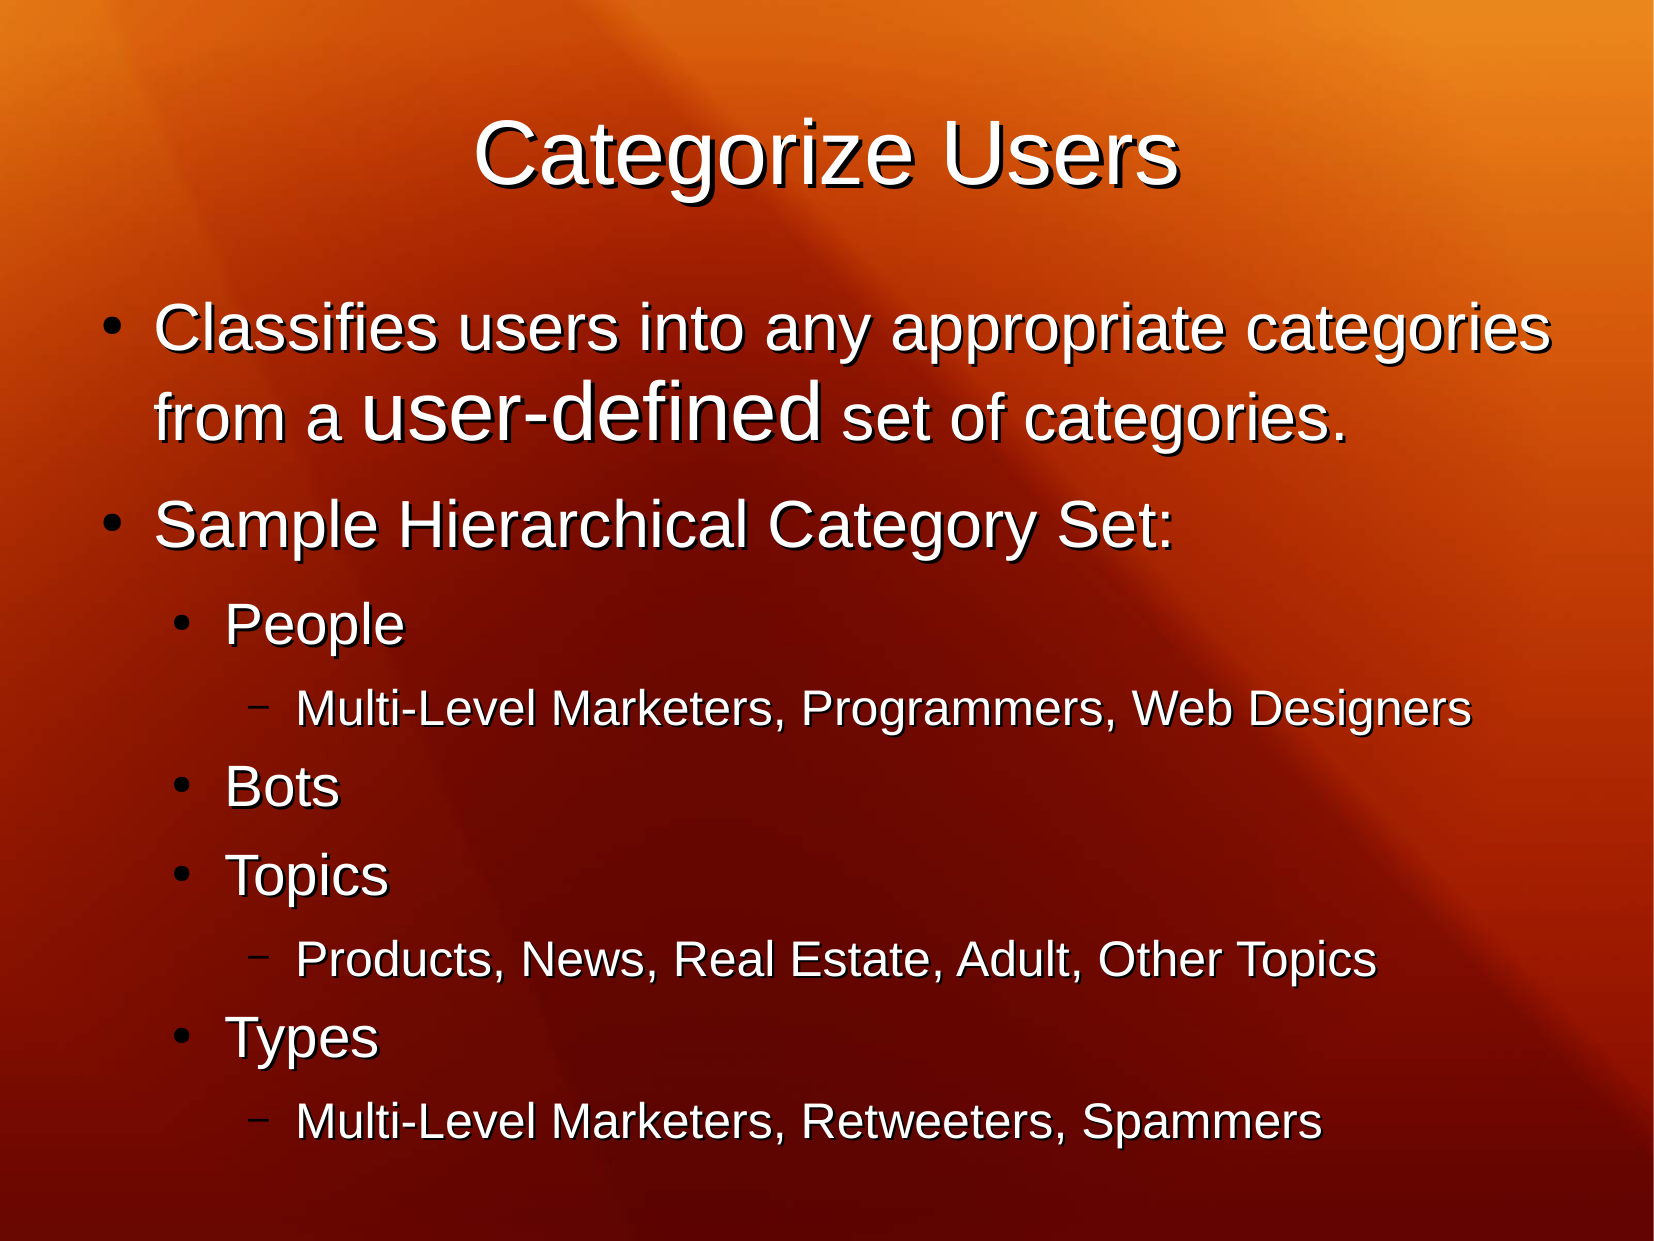

# Categorize Users
Classifies users into any appropriate categories from a user-defined set of categories.
Sample Hierarchical Category Set:
People
Multi-Level Marketers, Programmers, Web Designers
Bots
Topics
Products, News, Real Estate, Adult, Other Topics
Types
Multi-Level Marketers, Retweeters, Spammers